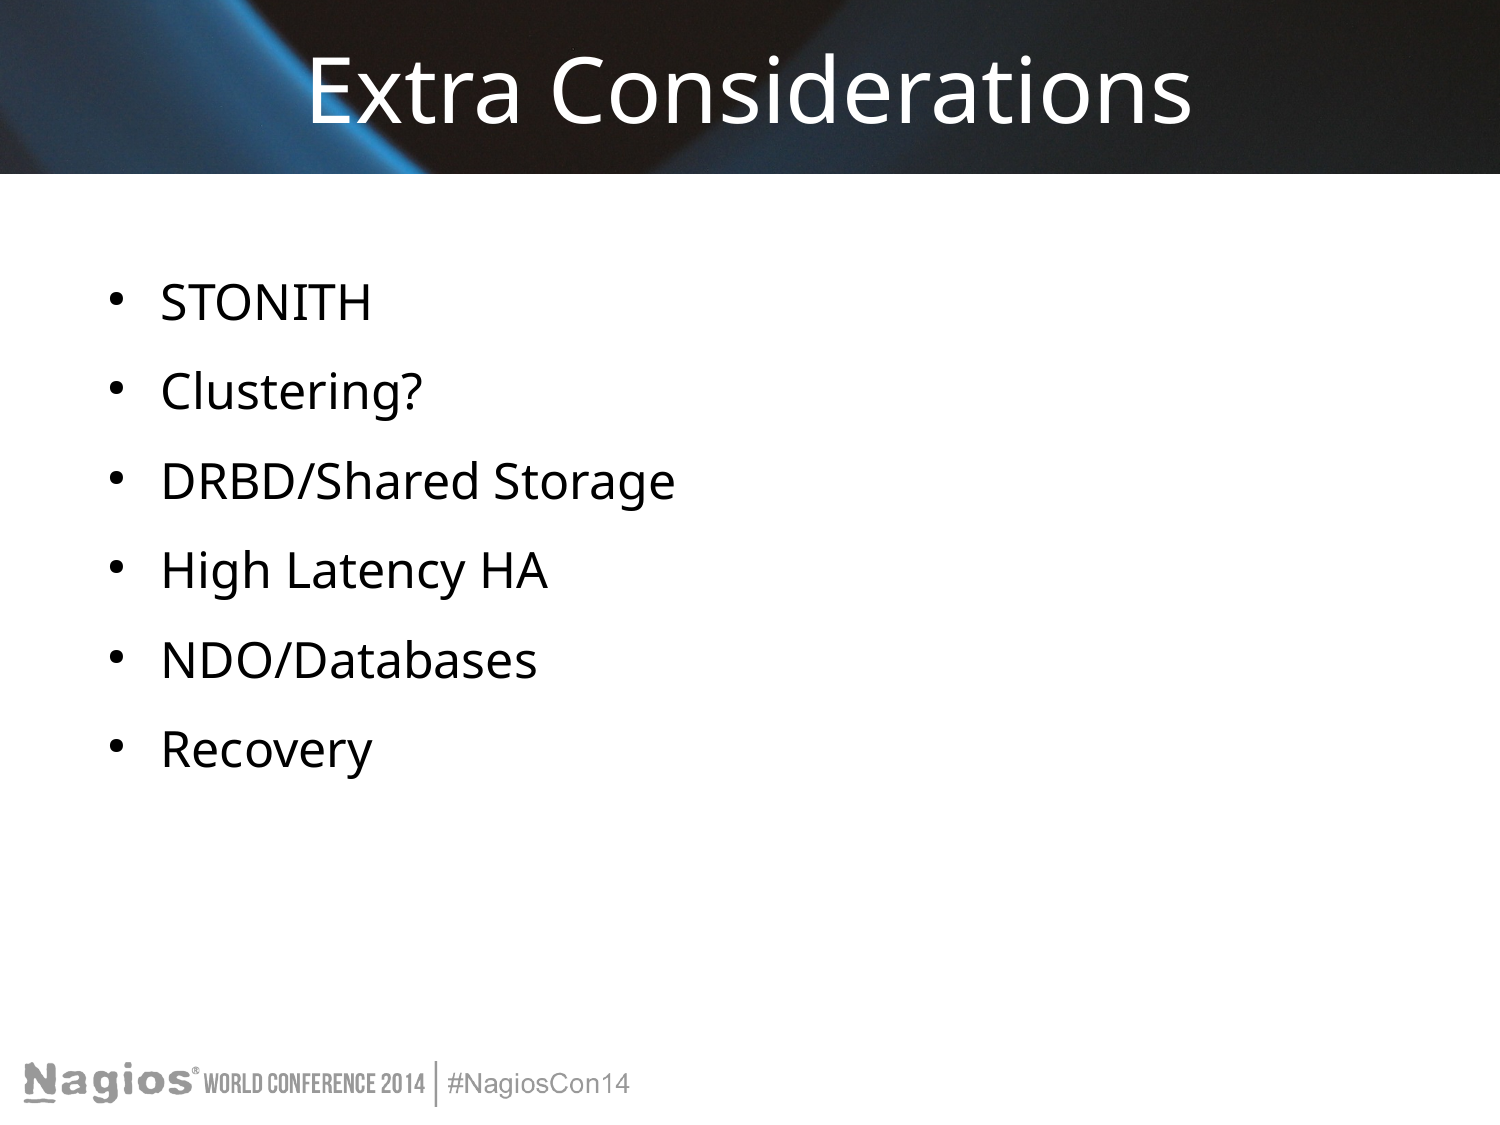

# Extra Considerations
STONITH
Clustering?
DRBD/Shared Storage
High Latency HA
NDO/Databases
Recovery